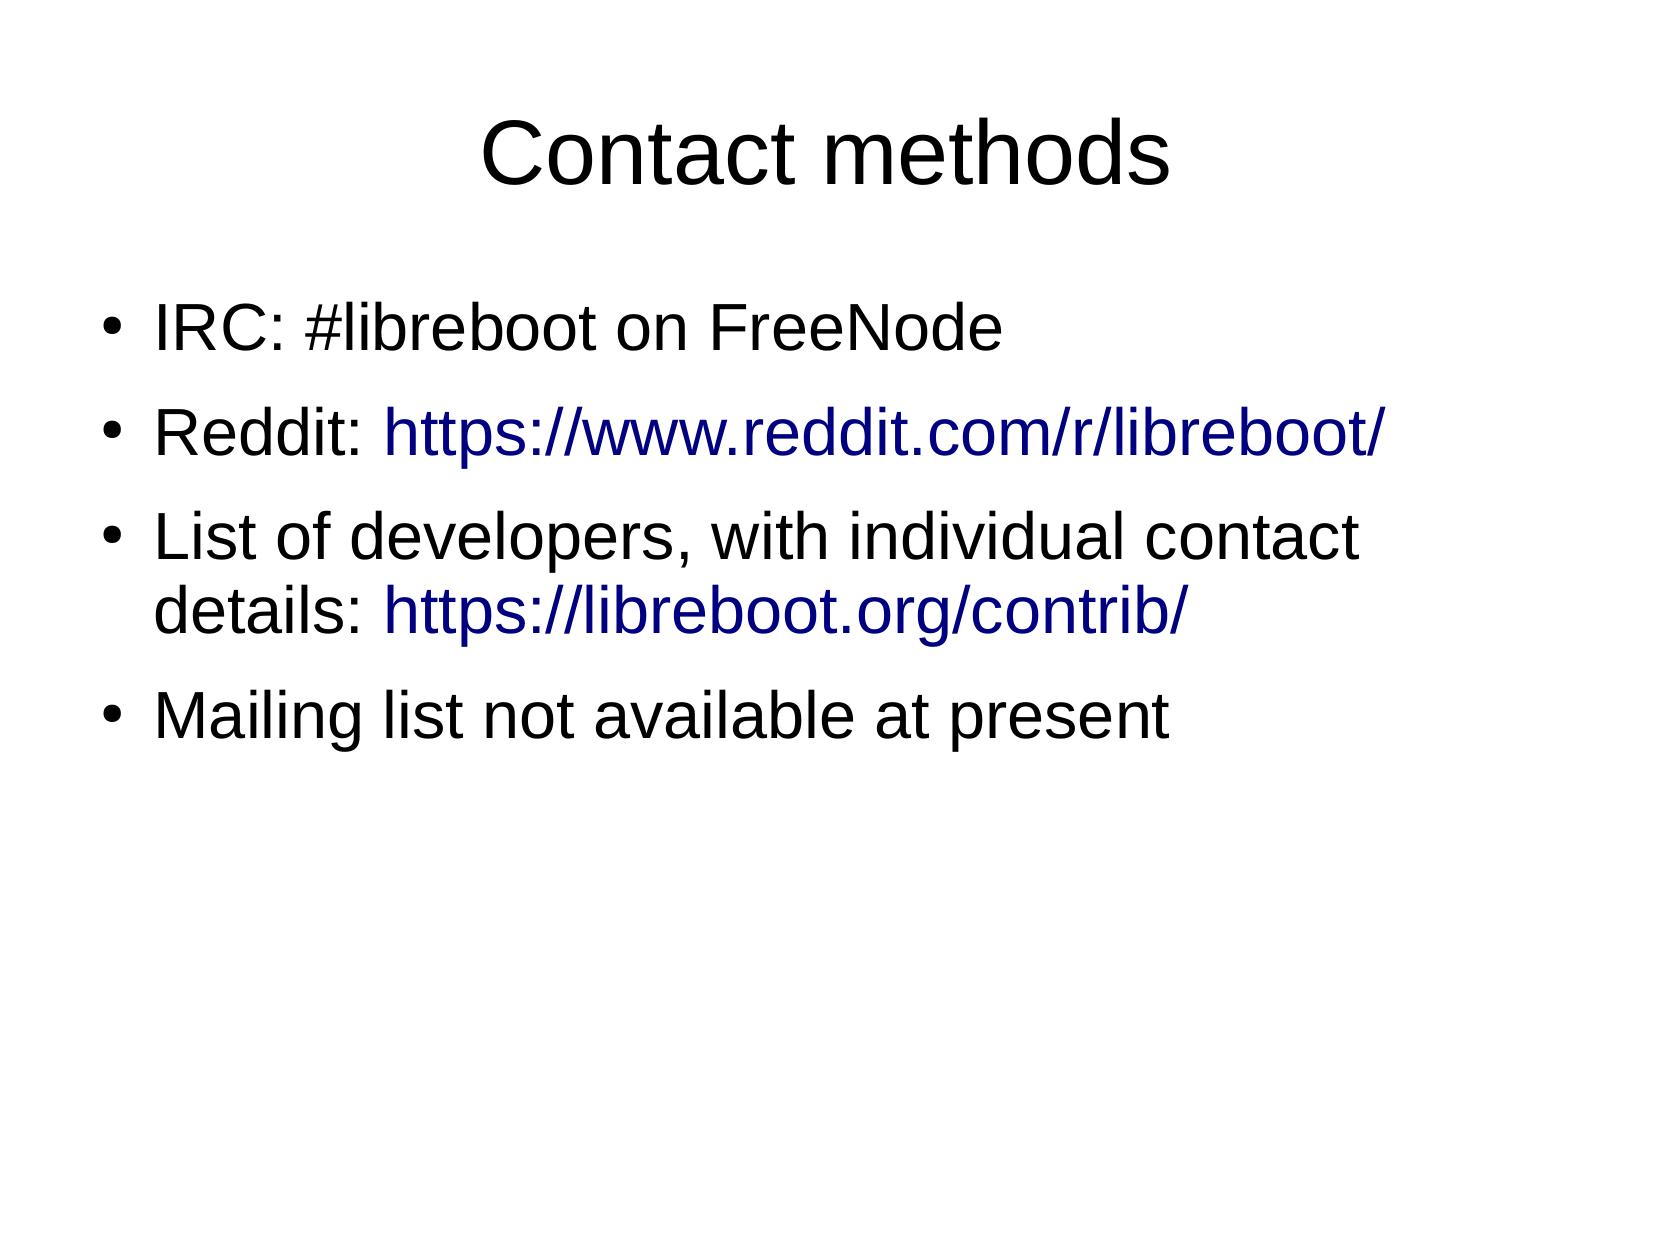

# Contact methods
IRC: #libreboot on FreeNode
Reddit: https://www.reddit.com/r/libreboot/
List of developers, with individual contact details: https://libreboot.org/contrib/
Mailing list not available at present